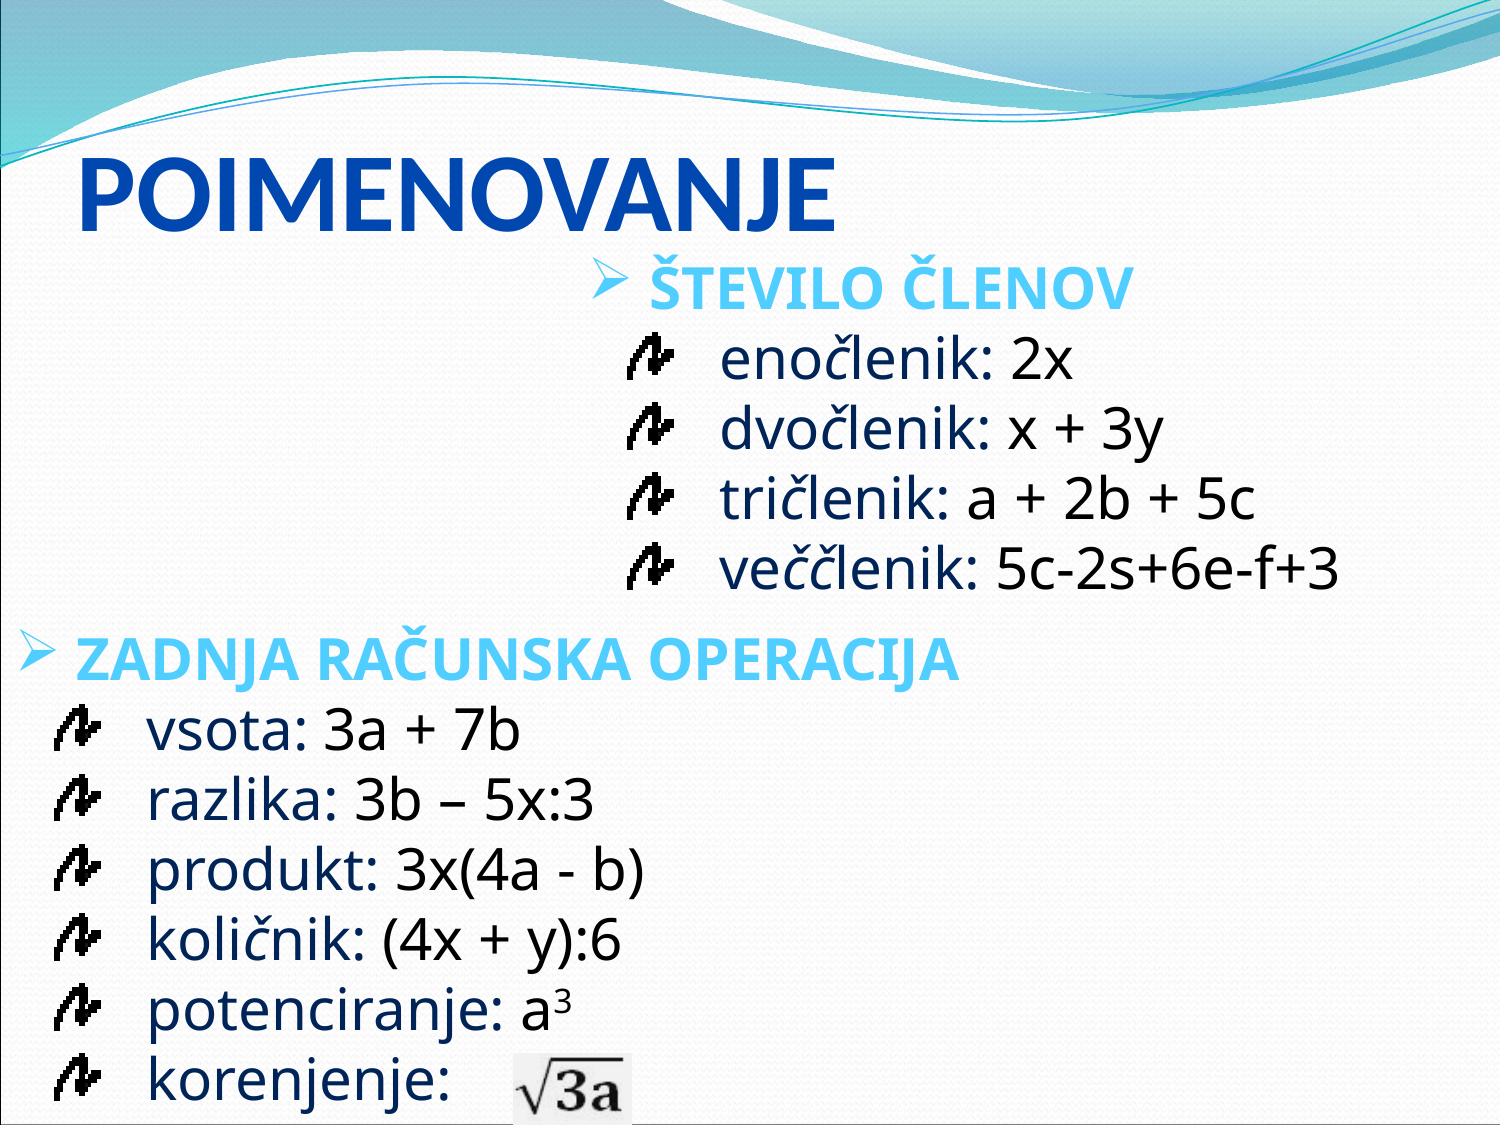

# POIMENOVANJE
 ŠTEVILO ČLENOV
 enočlenik: 2x
 dvočlenik: x + 3y
 tričlenik: a + 2b + 5c
 veččlenik: 5c-2s+6e-f+3
 ZADNJA RAČUNSKA OPERACIJA
 vsota: 3a + 7b
 razlika: 3b – 5x:3
 produkt: 3x(4a - b)
 količnik: (4x + y):6
 potenciranje: a3
 korenjenje: